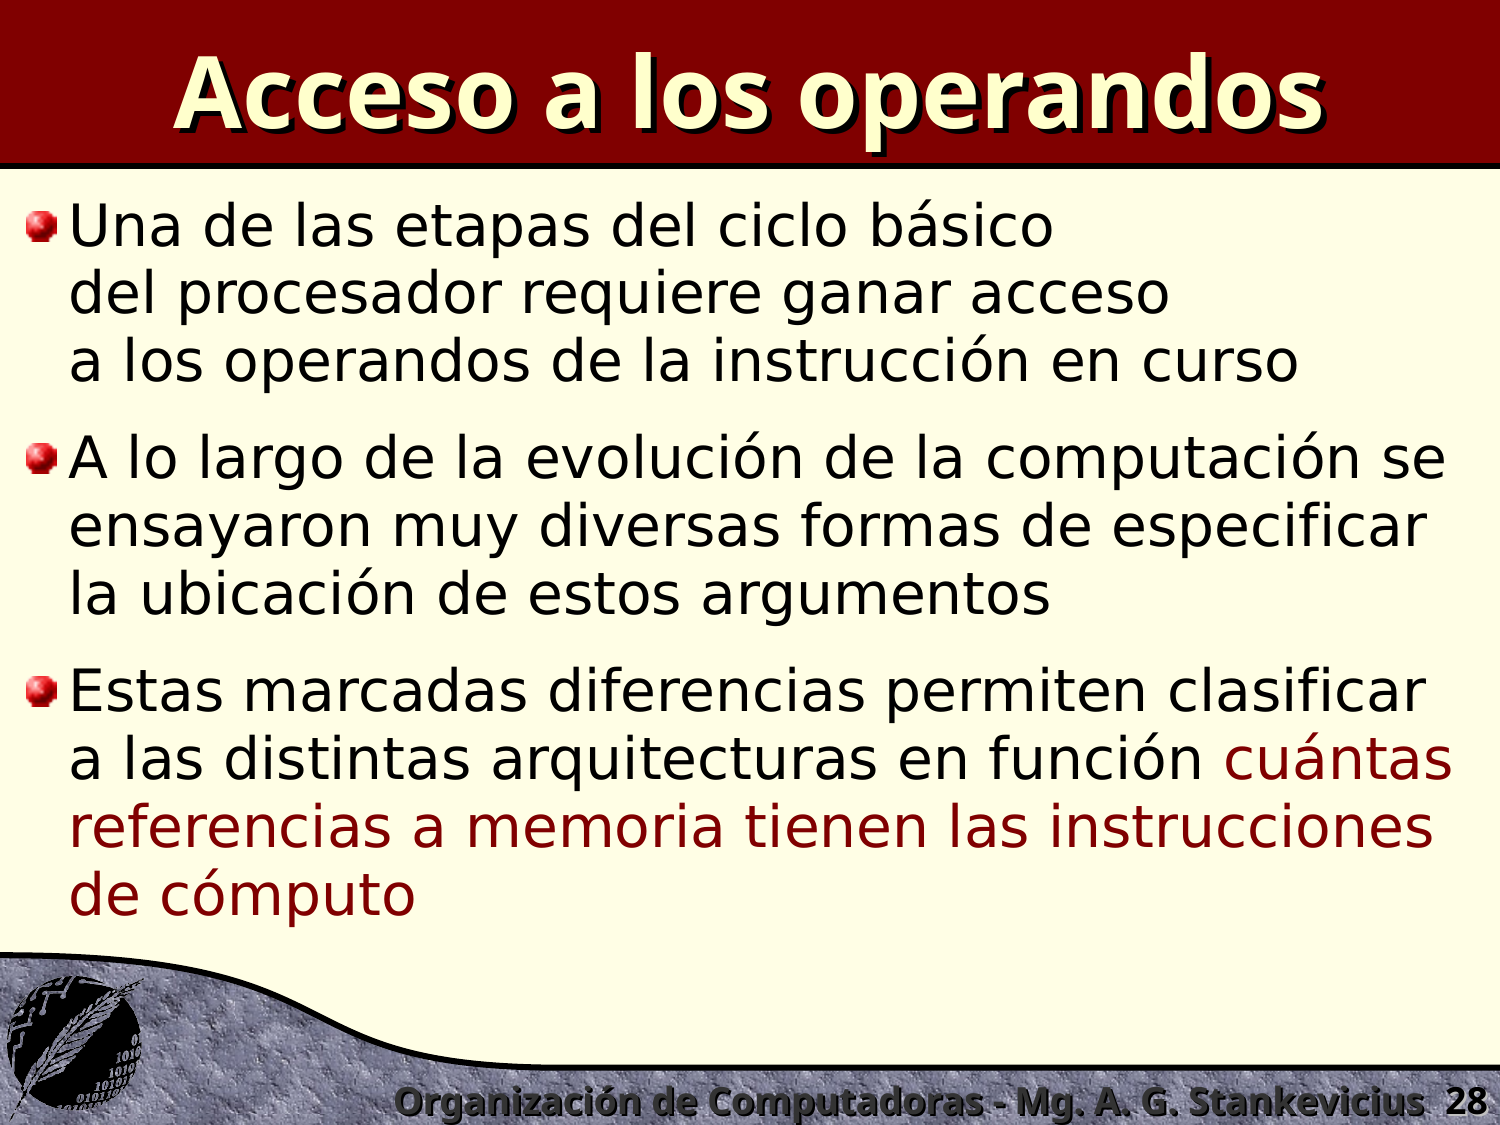

# Acceso a los operandos
Una de las etapas del ciclo básico
del procesador requiere ganar acceso
a los operandos de la instrucción en curso
A lo largo de la evolución de la computación se ensayaron muy diversas formas de especificar la ubicación de estos argumentos
Estas marcadas diferencias permiten clasificar
a las distintas arquitecturas en función cuántas referencias a memoria tienen las instrucciones de cómputo
28